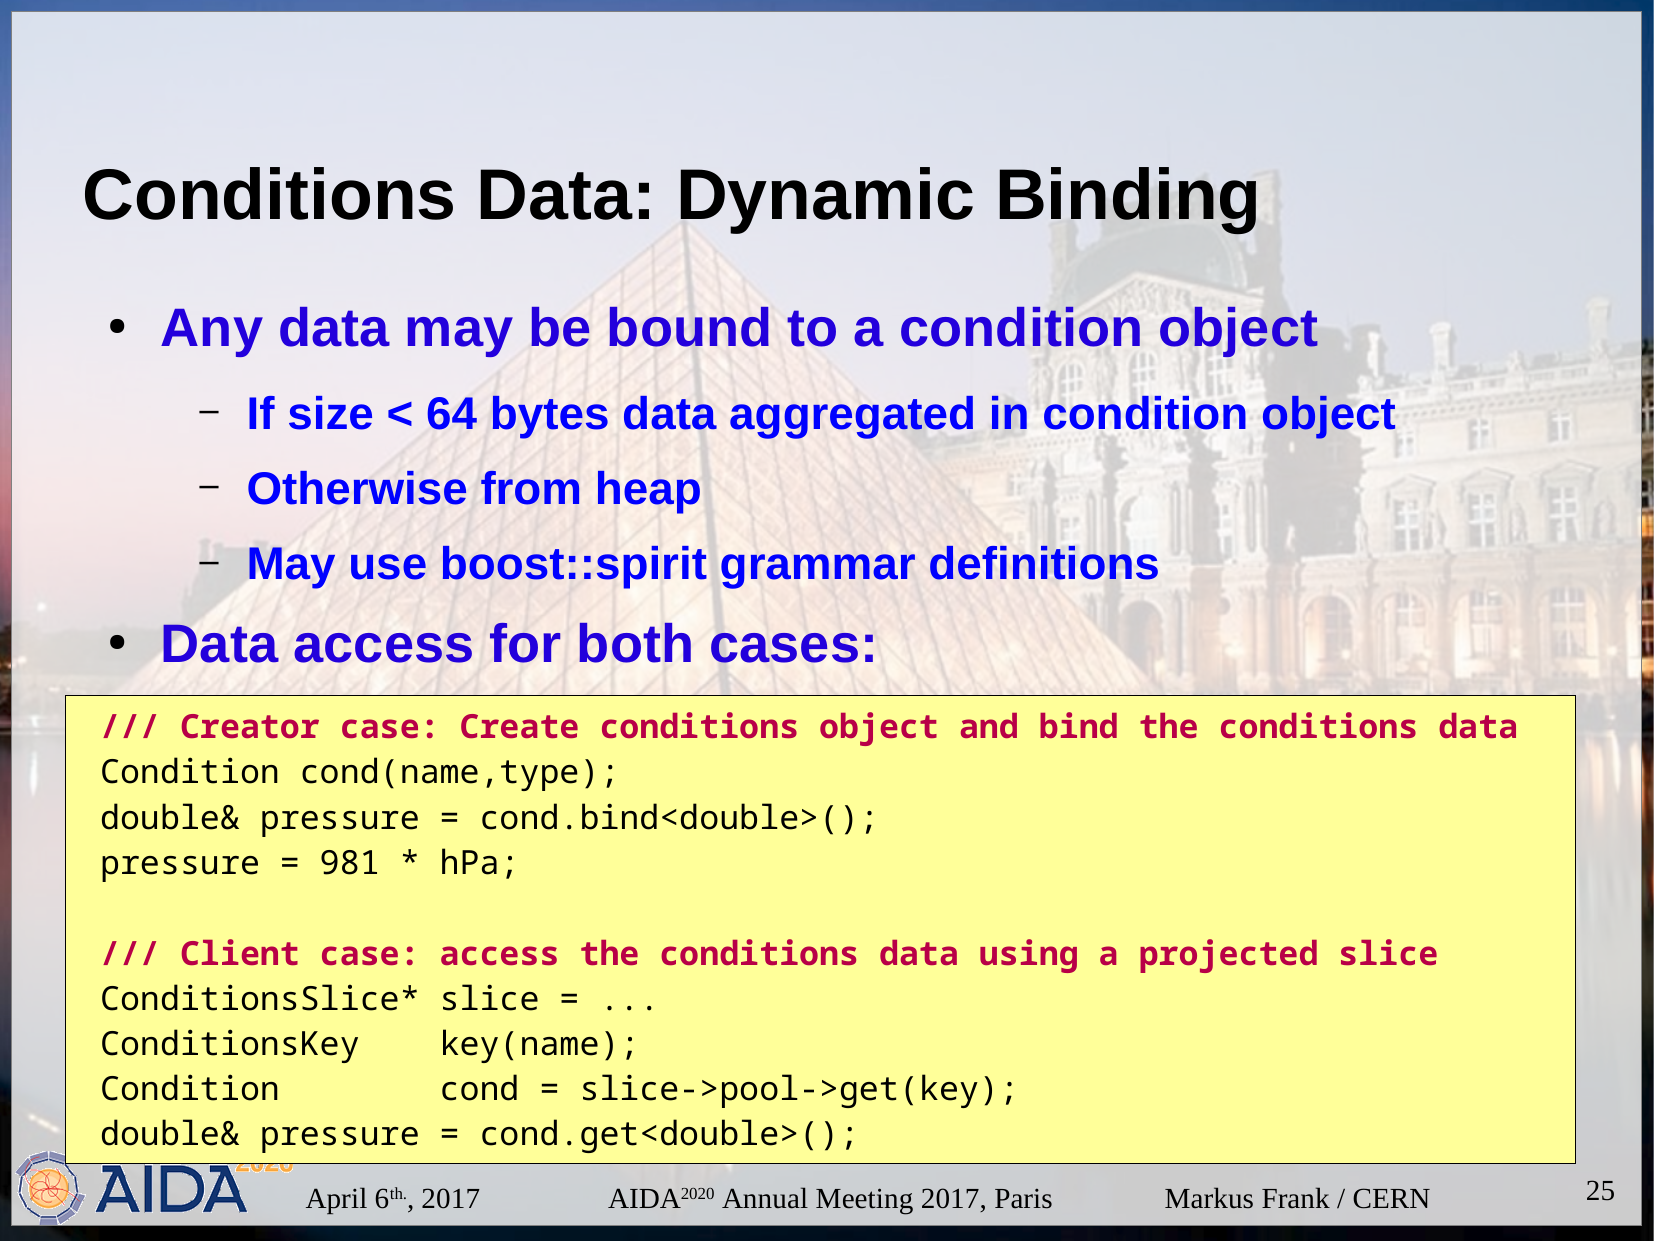

# Conditions Data: Dynamic Binding
Any data may be bound to a condition object
If size < 64 bytes data aggregated in condition object
Otherwise from heap
May use boost::spirit grammar definitions
Data access for both cases:
 /// Creator case: Create conditions object and bind the conditions data
 Condition cond(name,type);
 double& pressure = cond.bind<double>();
 pressure = 981 * hPa;
 /// Client case: access the conditions data using a projected slice
 ConditionsSlice* slice = ...
 ConditionsKey key(name);
 Condition cond = slice->pool->get(key);
 double& pressure = cond.get<double>();
25
February, 4th. 2014
CLIC Workshop at CERN, Markus Frank / CERN